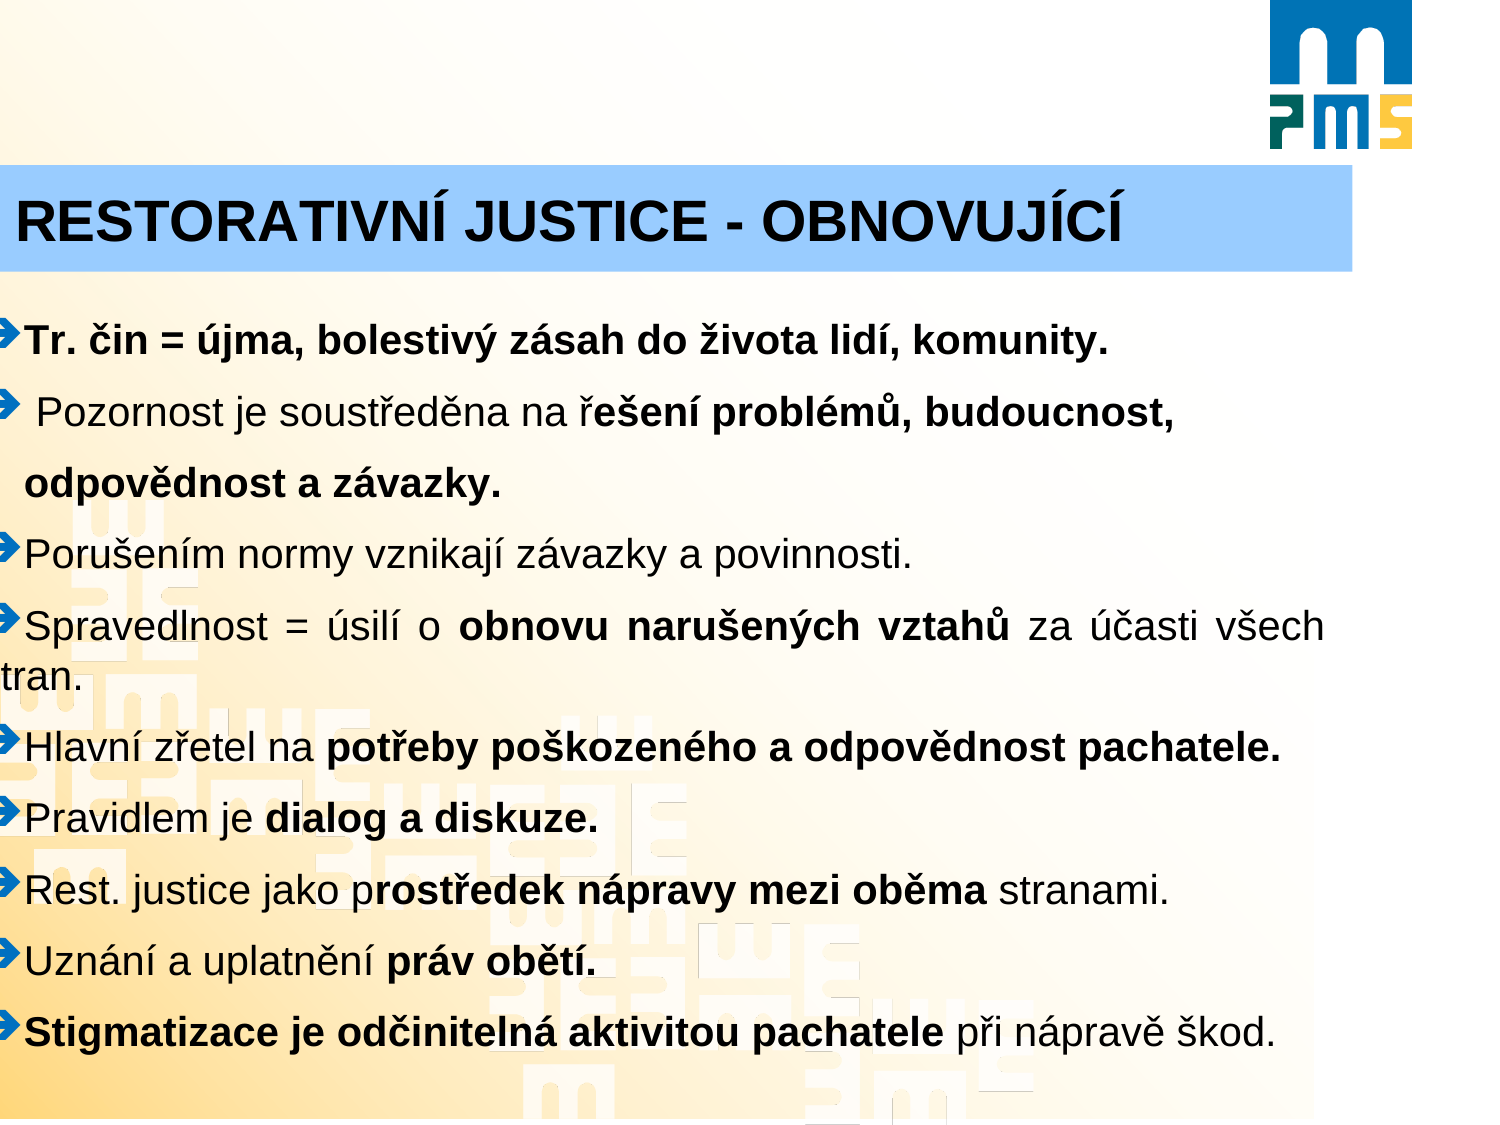

# RESTORATIVNÍ JUSTICE - OBNOVUJÍCÍ
Tr. čin = újma, bolestivý zásah do života lidí, komunity.
 Pozornost je soustředěna na řešení problémů, budoucnost,
odpovědnost a závazky.
Porušením normy vznikají závazky a povinnosti.
Spravedlnost = úsilí o obnovu narušených vztahů za účasti všech stran.
Hlavní zřetel na potřeby poškozeného a odpovědnost pachatele.
Pravidlem je dialog a diskuze.
Rest. justice jako prostředek nápravy mezi oběma stranami.
Uznání a uplatnění práv obětí.
Stigmatizace je odčinitelná aktivitou pachatele při nápravě škod.